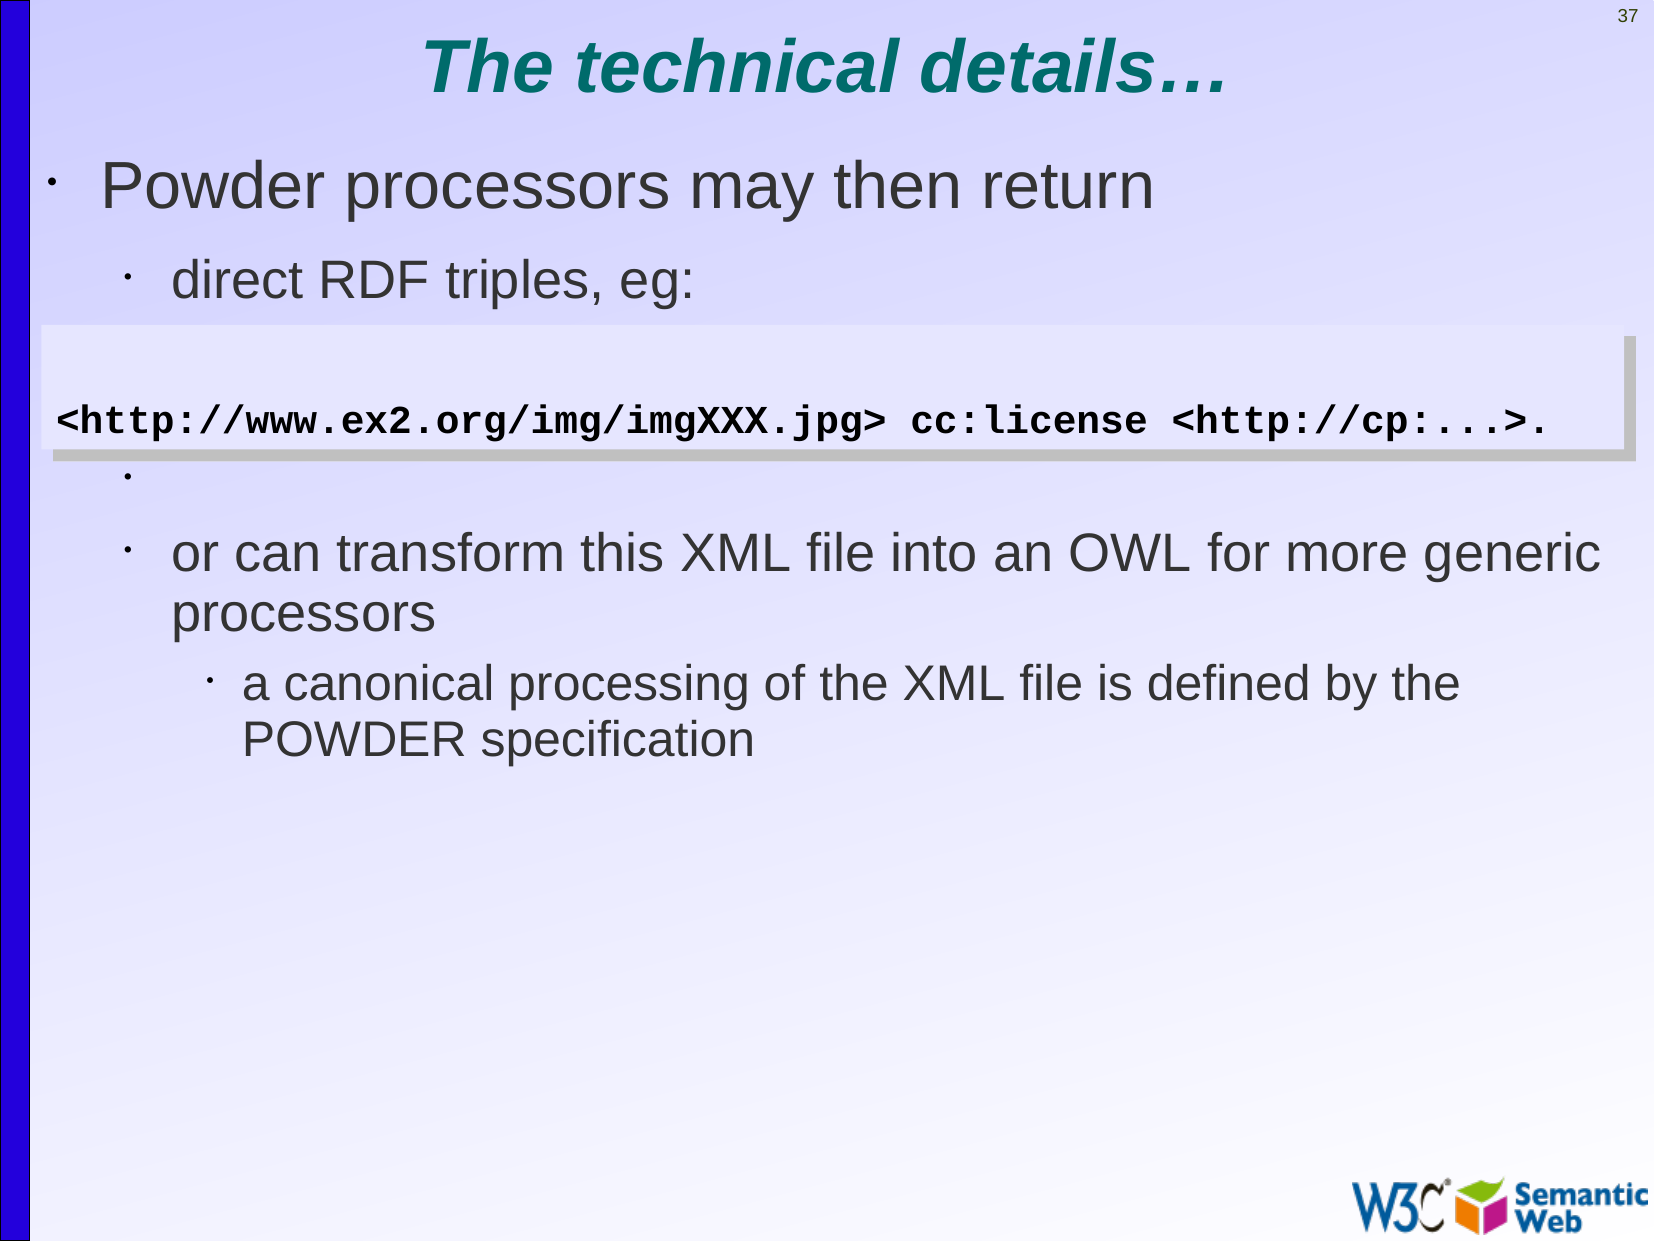

# The technical details…
Powder processors may then return
direct RDF triples, eg:
<http://www.ex2.org/img/imgXXX.jpg> cc:license <http://cp:...>.
or can transform this XML file into an OWL for more generic processors
a canonical processing of the XML file is defined by the POWDER specification